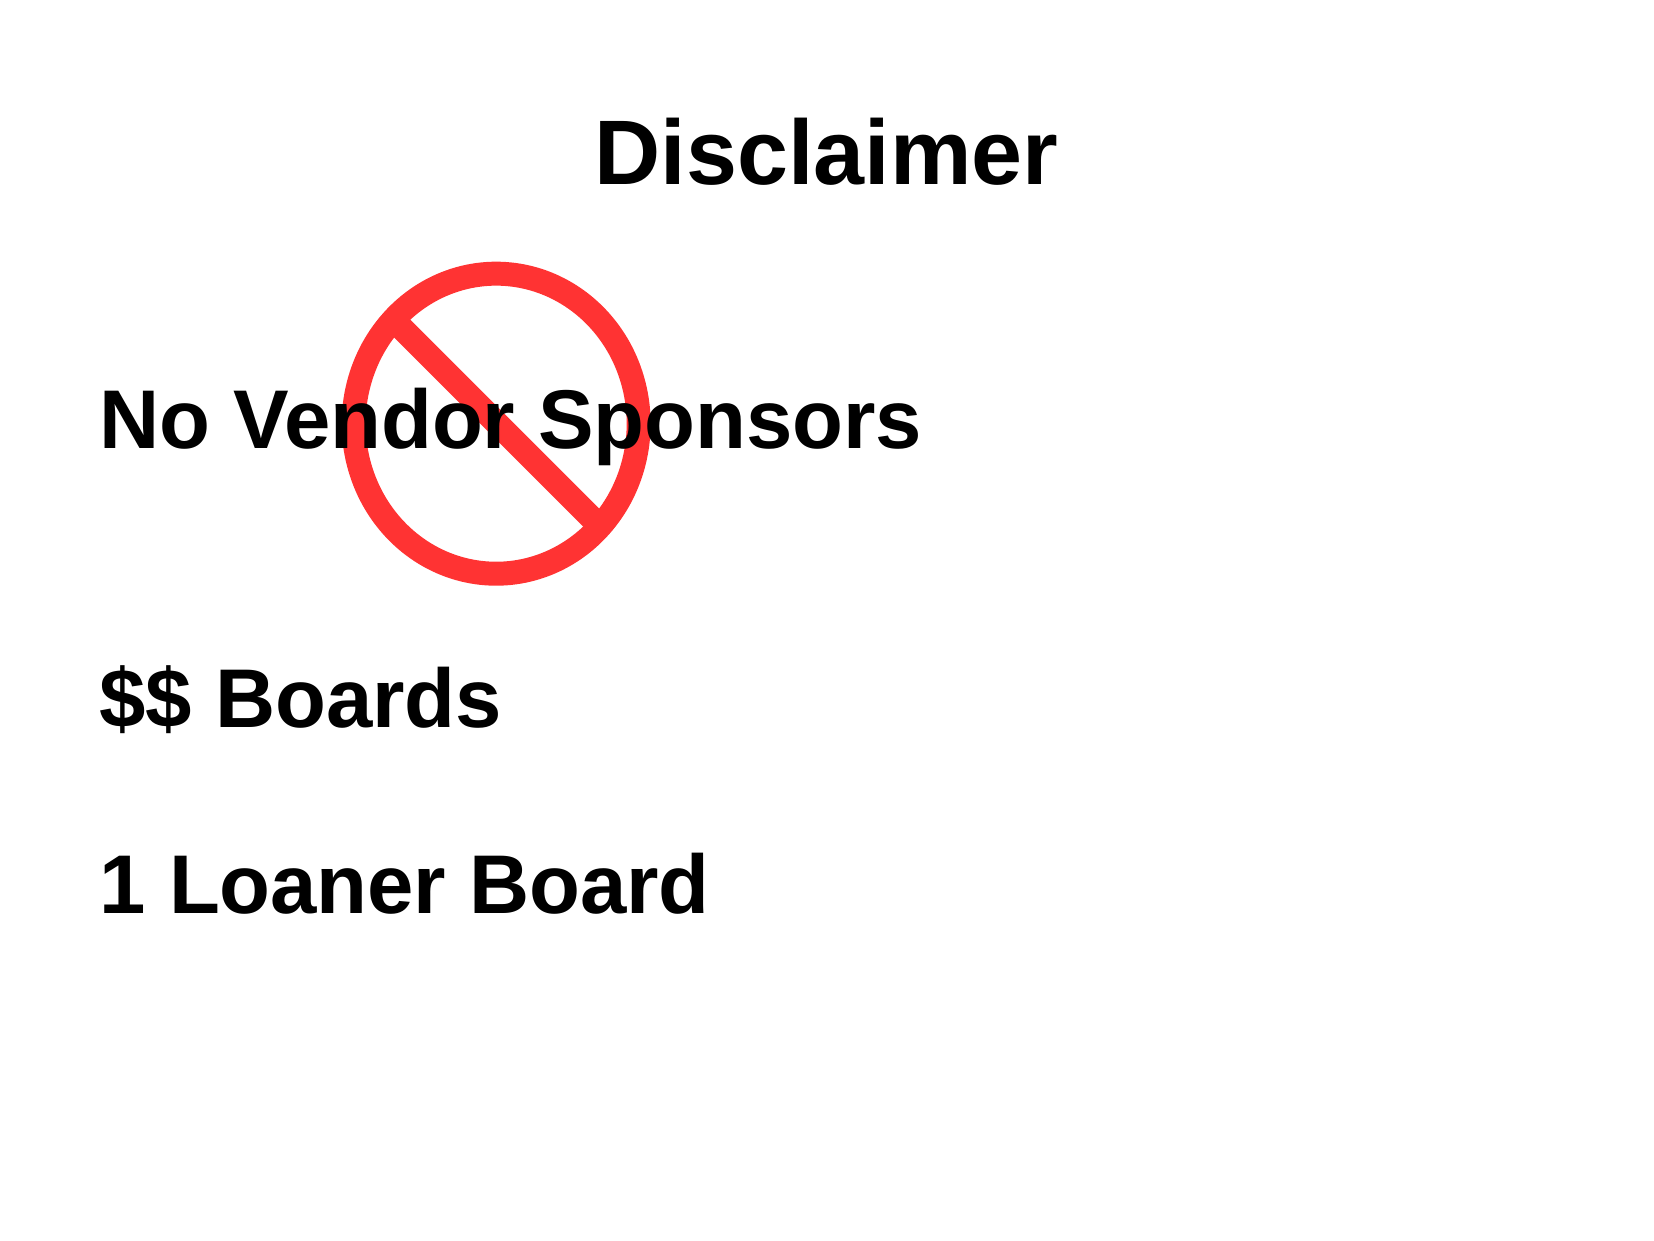

# Disclaimer
No Vendor Sponsors
$$ Boards
1 Loaner Board